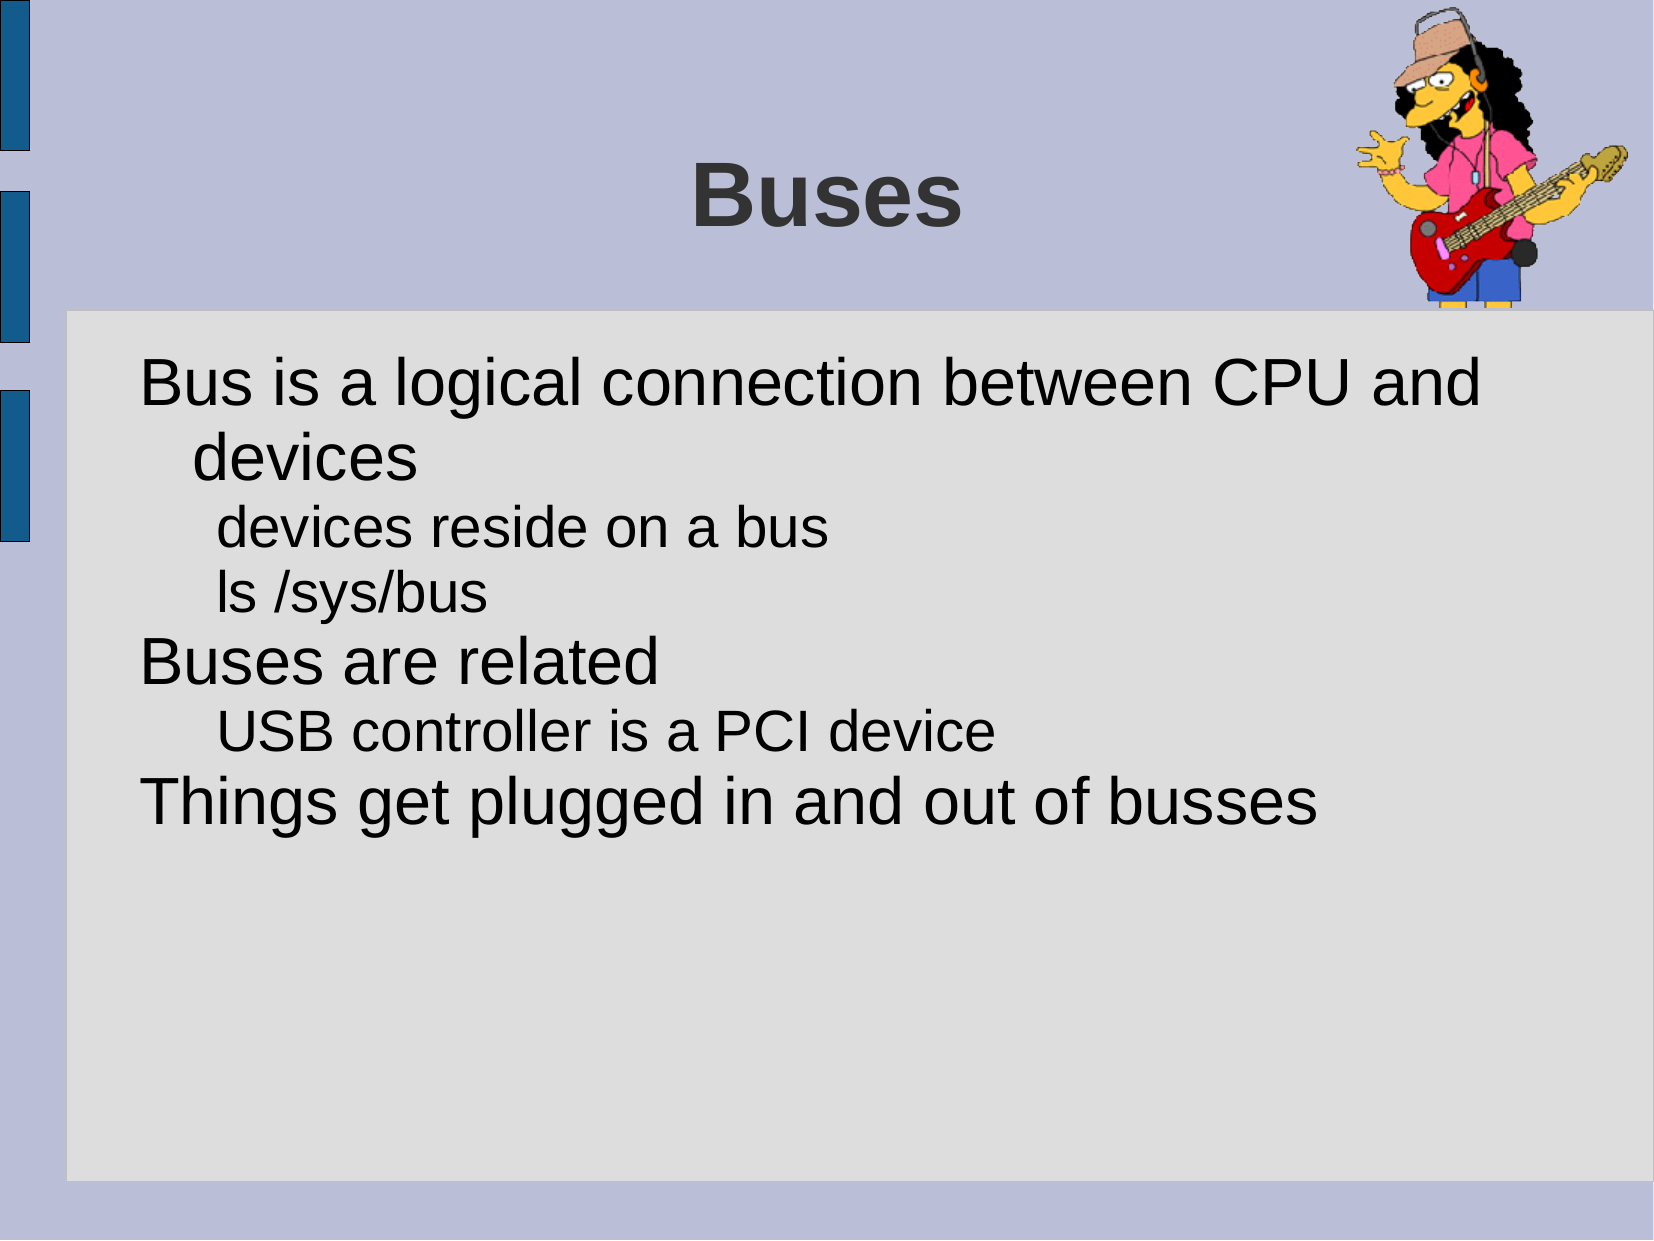

# Buses
Bus is a logical connection between CPU and devices
devices reside on a bus
ls /sys/bus
Buses are related
USB controller is a PCI device
Things get plugged in and out of busses